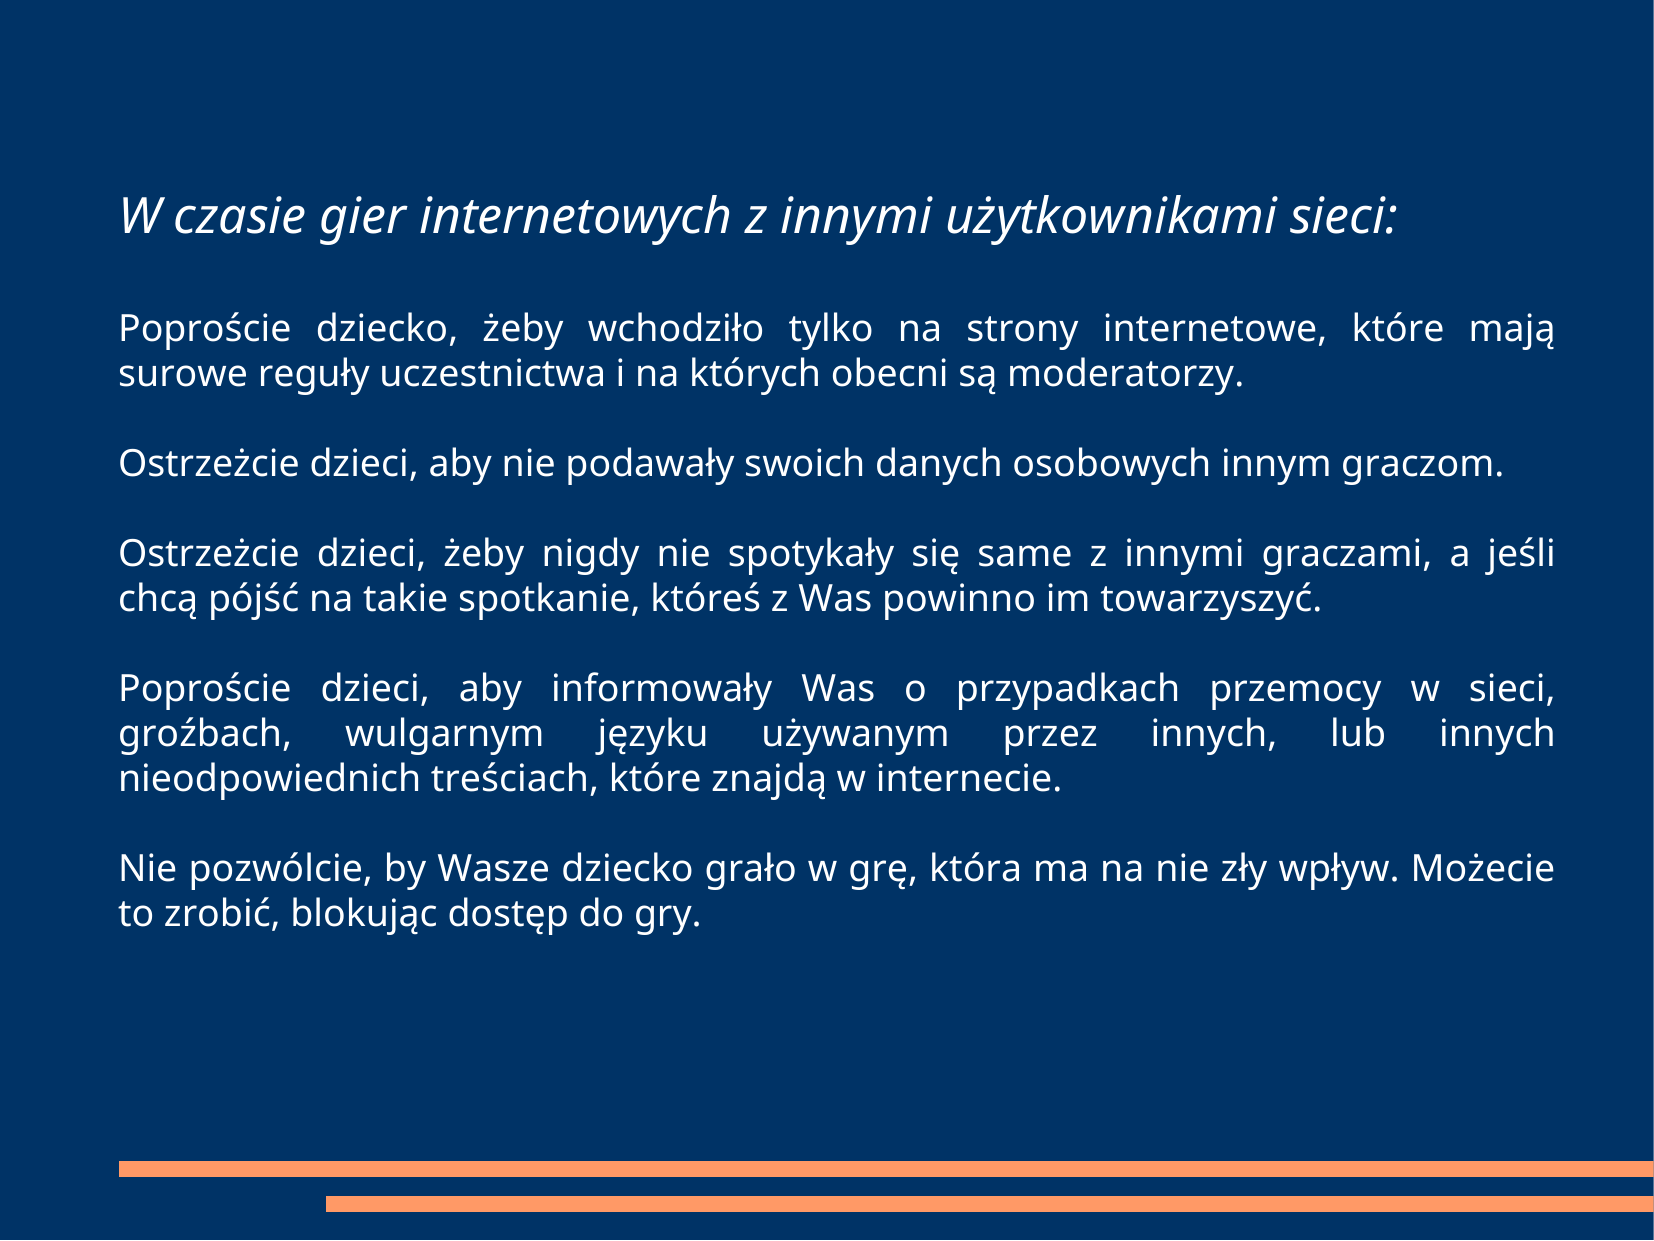

# W czasie gier internetowych z innymi użytkownikami sieci:
Poproście dziecko, żeby wchodziło tylko na strony internetowe, które mają surowe reguły uczestnictwa i na których obecni są moderatorzy.
Ostrzeżcie dzieci, aby nie podawały swoich danych osobowych innym graczom.
Ostrzeżcie dzieci, żeby nigdy nie spotykały się same z innymi graczami, a jeśli chcą pójść na takie spotkanie, któreś z Was powinno im towarzyszyć.
Poproście dzieci, aby informowały Was o przypadkach przemocy w sieci, groźbach, wulgarnym języku używanym przez innych, lub innych nieodpowiednich treściach, które znajdą w internecie.
Nie pozwólcie, by Wasze dziecko grało w grę, która ma na nie zły wpływ. Możecie to zrobić, blokując dostęp do gry.